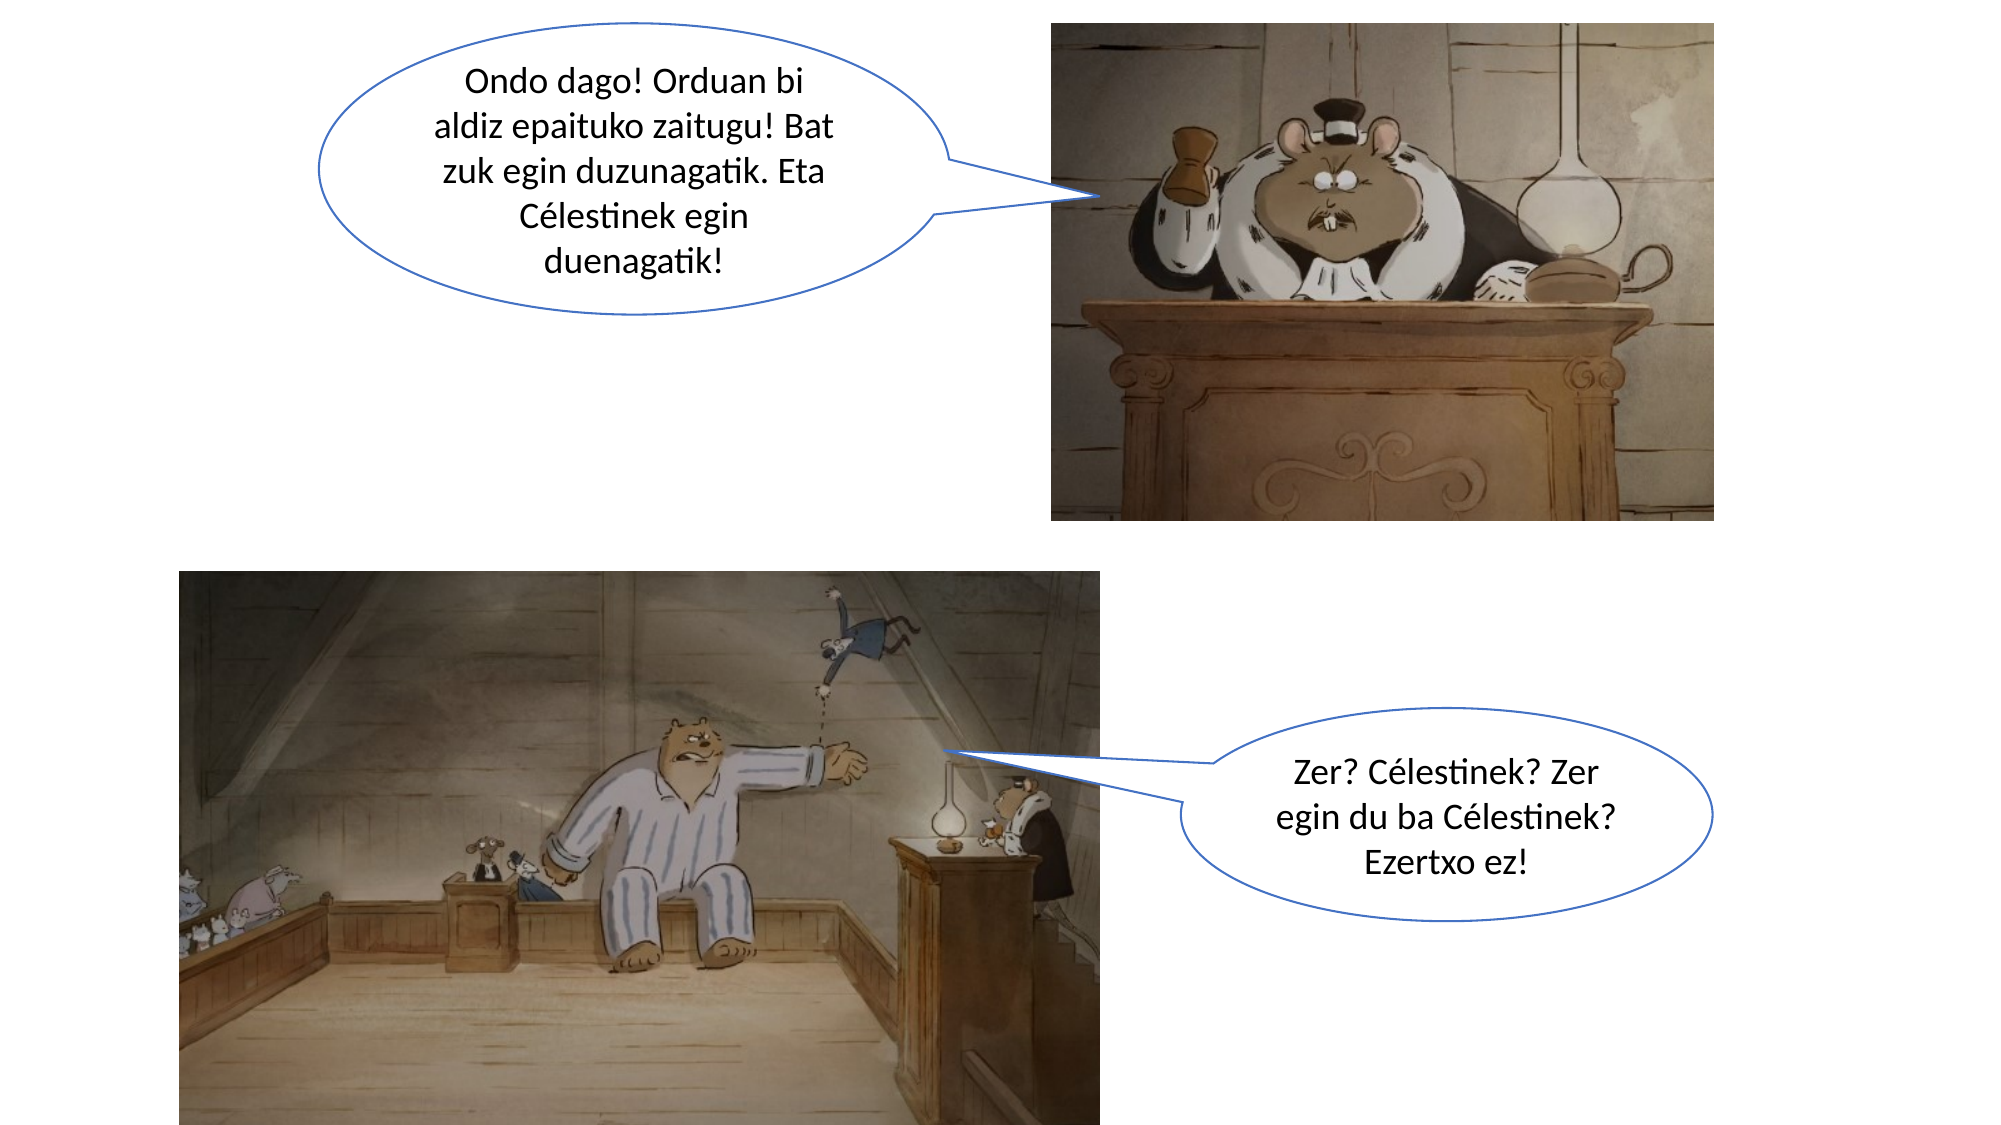

Ondo dago! Orduan bi aldiz epaituko zaitugu! Bat zuk egin duzunagatik. Eta Célestinek egin duenagatik!
Zer? Célestinek? Zer egin du ba Célestinek? Ezertxo ez!